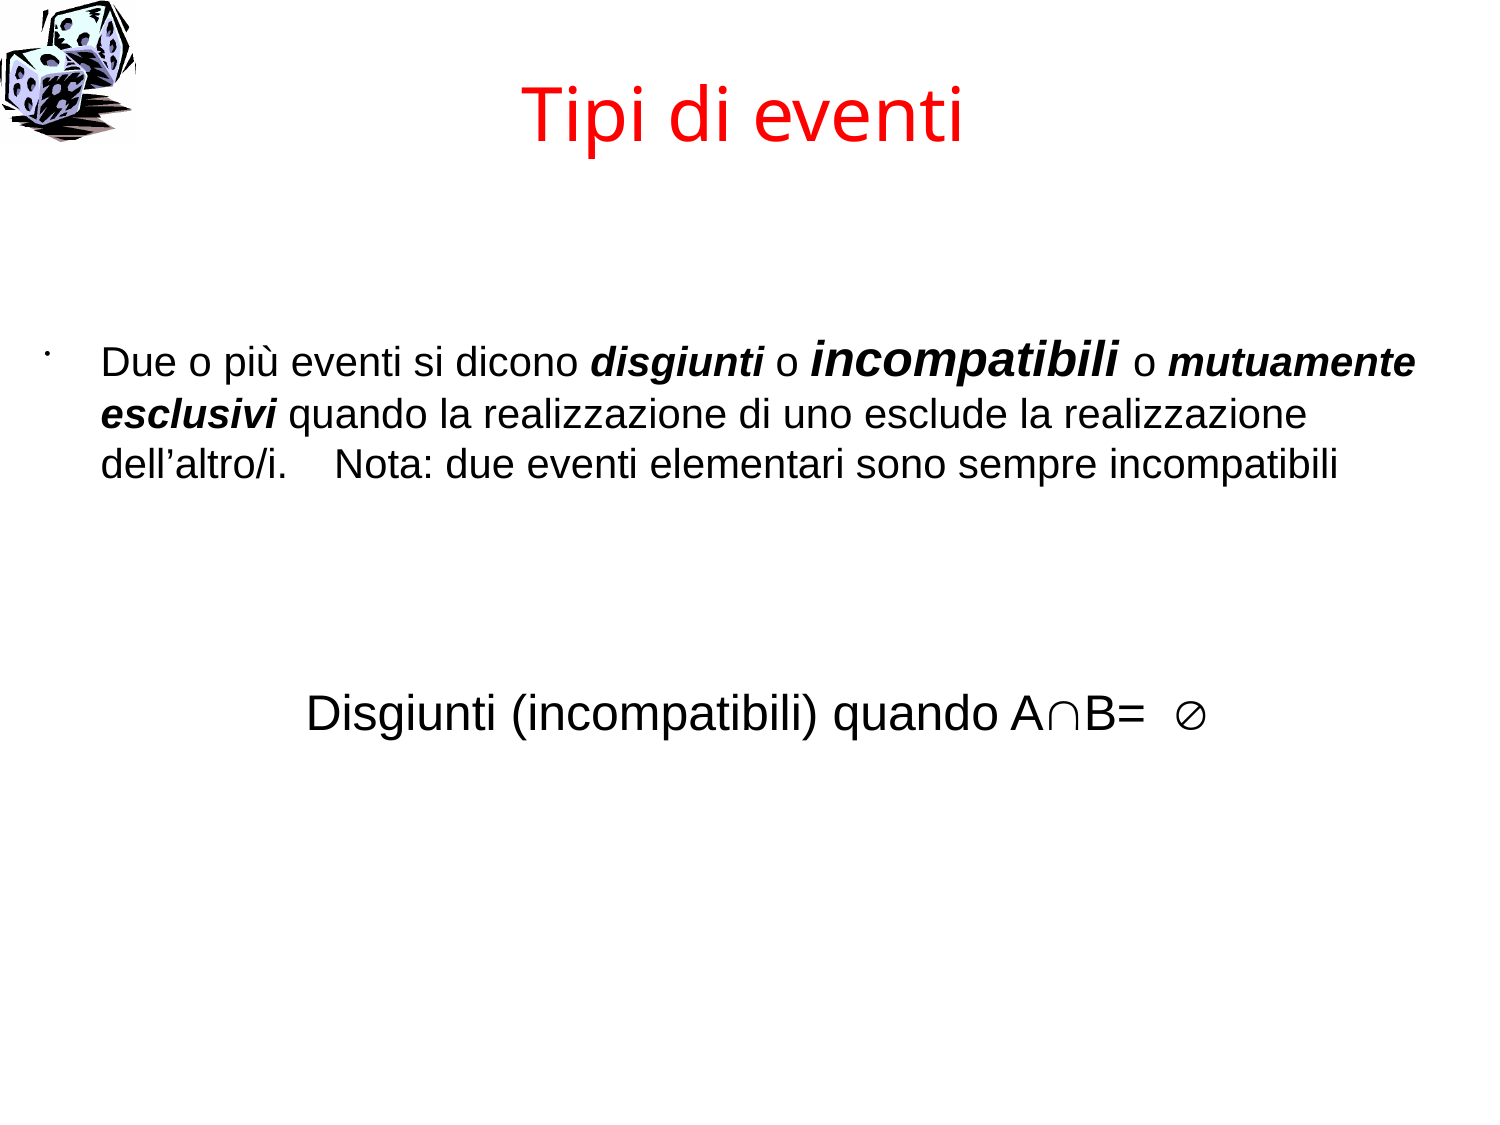

# Tipi di eventi
Due o più eventi si dicono disgiunti o incompatibili o mutuamente esclusivi quando la realizzazione di uno esclude la realizzazione dell’altro/i. Nota: due eventi elementari sono sempre incompatibili
Disgiunti (incompatibili) quando AB=